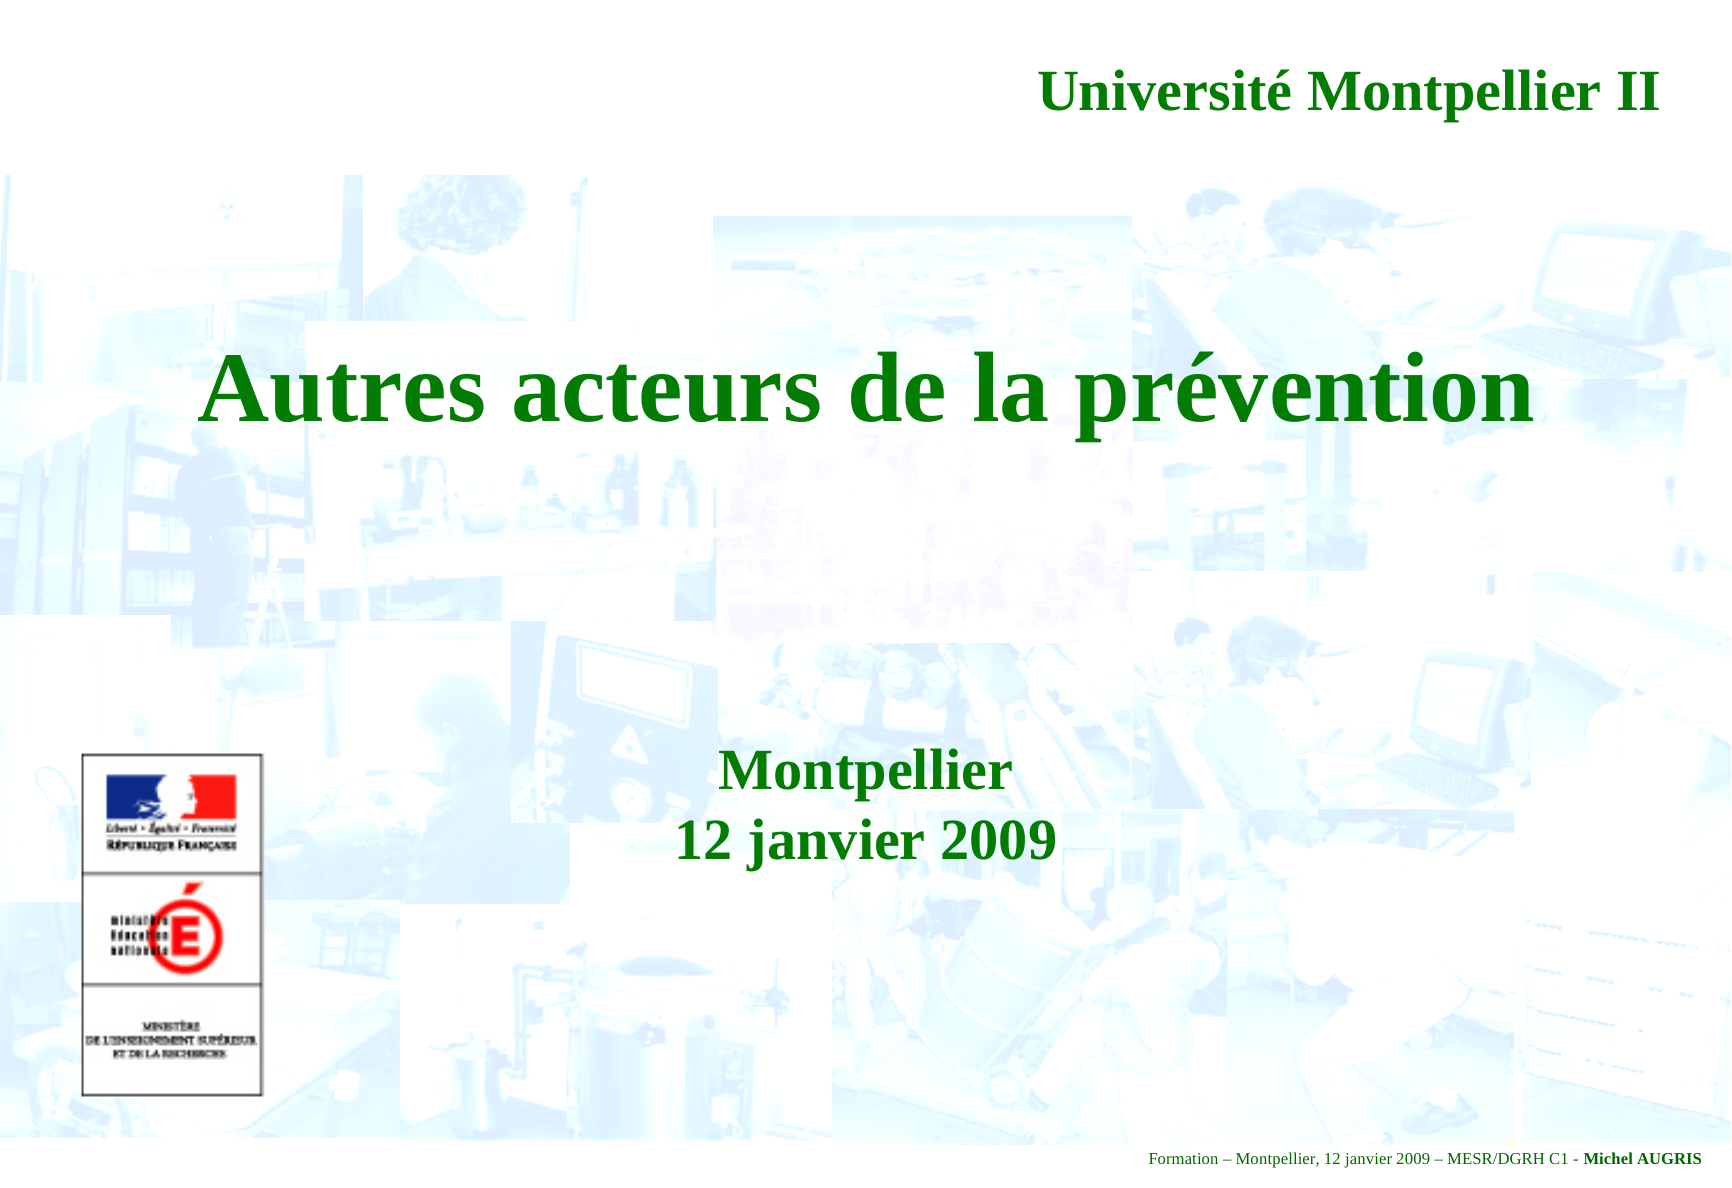

Université Montpellier II
Autres acteurs de la prévention
Montpellier
12 janvier 2009